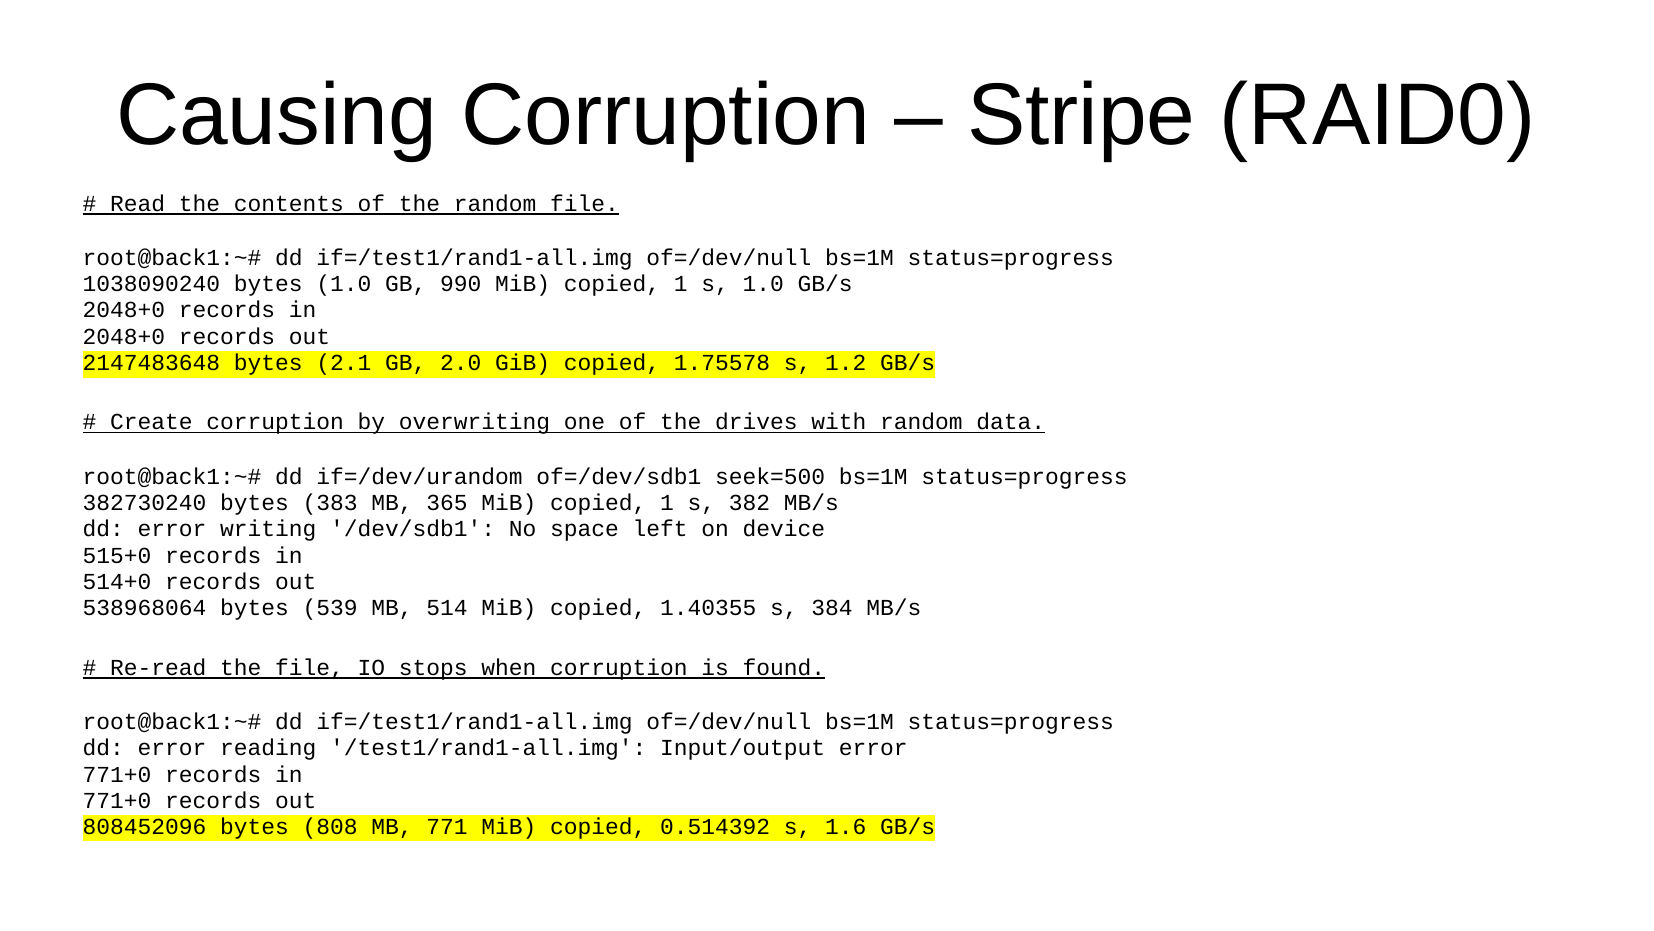

# Read the contents of the random file.
root@back1:~# dd if=/test1/rand1-all.img of=/dev/null bs=1M status=progress
1038090240 bytes (1.0 GB, 990 MiB) copied, 1 s, 1.0 GB/s
2048+0 records in
2048+0 records out
2147483648 bytes (2.1 GB, 2.0 GiB) copied, 1.75578 s, 1.2 GB/s
# Create corruption by overwriting one of the drives with random data.
root@back1:~# dd if=/dev/urandom of=/dev/sdb1 seek=500 bs=1M status=progress
382730240 bytes (383 MB, 365 MiB) copied, 1 s, 382 MB/s
dd: error writing '/dev/sdb1': No space left on device
515+0 records in
514+0 records out
538968064 bytes (539 MB, 514 MiB) copied, 1.40355 s, 384 MB/s
# Re-read the file, IO stops when corruption is found.
root@back1:~# dd if=/test1/rand1-all.img of=/dev/null bs=1M status=progress
dd: error reading '/test1/rand1-all.img': Input/output error
771+0 records in
771+0 records out
808452096 bytes (808 MB, 771 MiB) copied, 0.514392 s, 1.6 GB/s
# Causing Corruption – Stripe (RAID0)